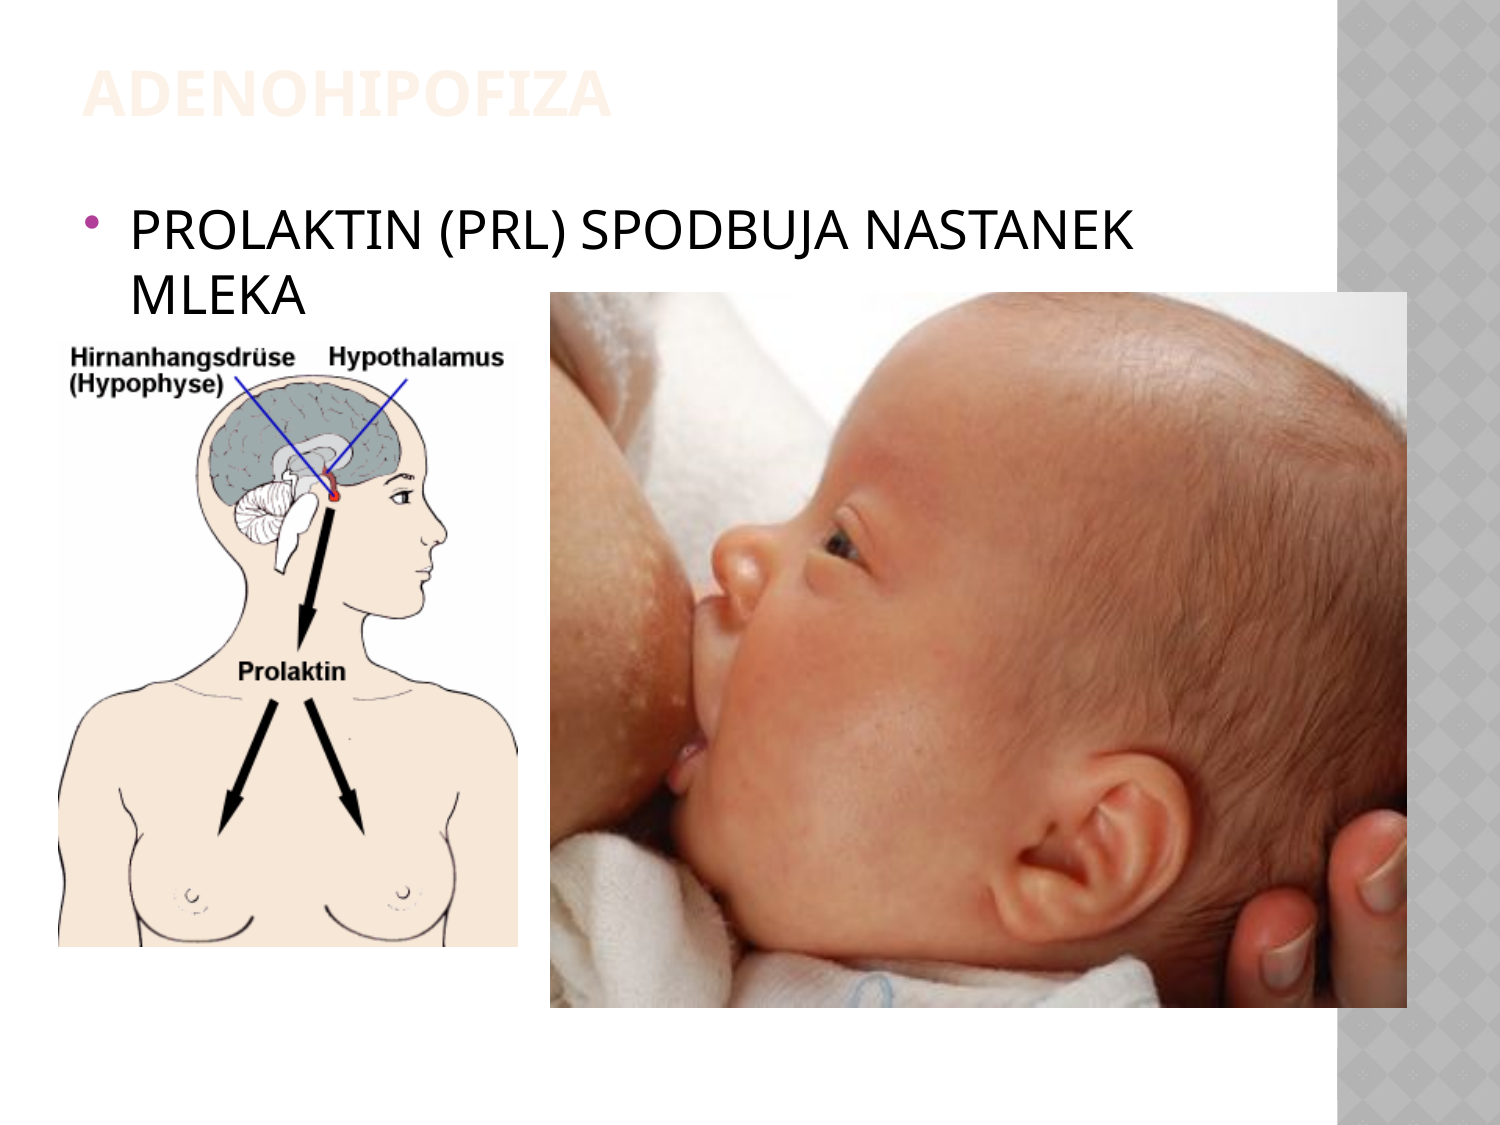

# AdENOHIPOFIZA
PROLAKTIN (PRL) SPODBUJA NASTANEK MLEKA